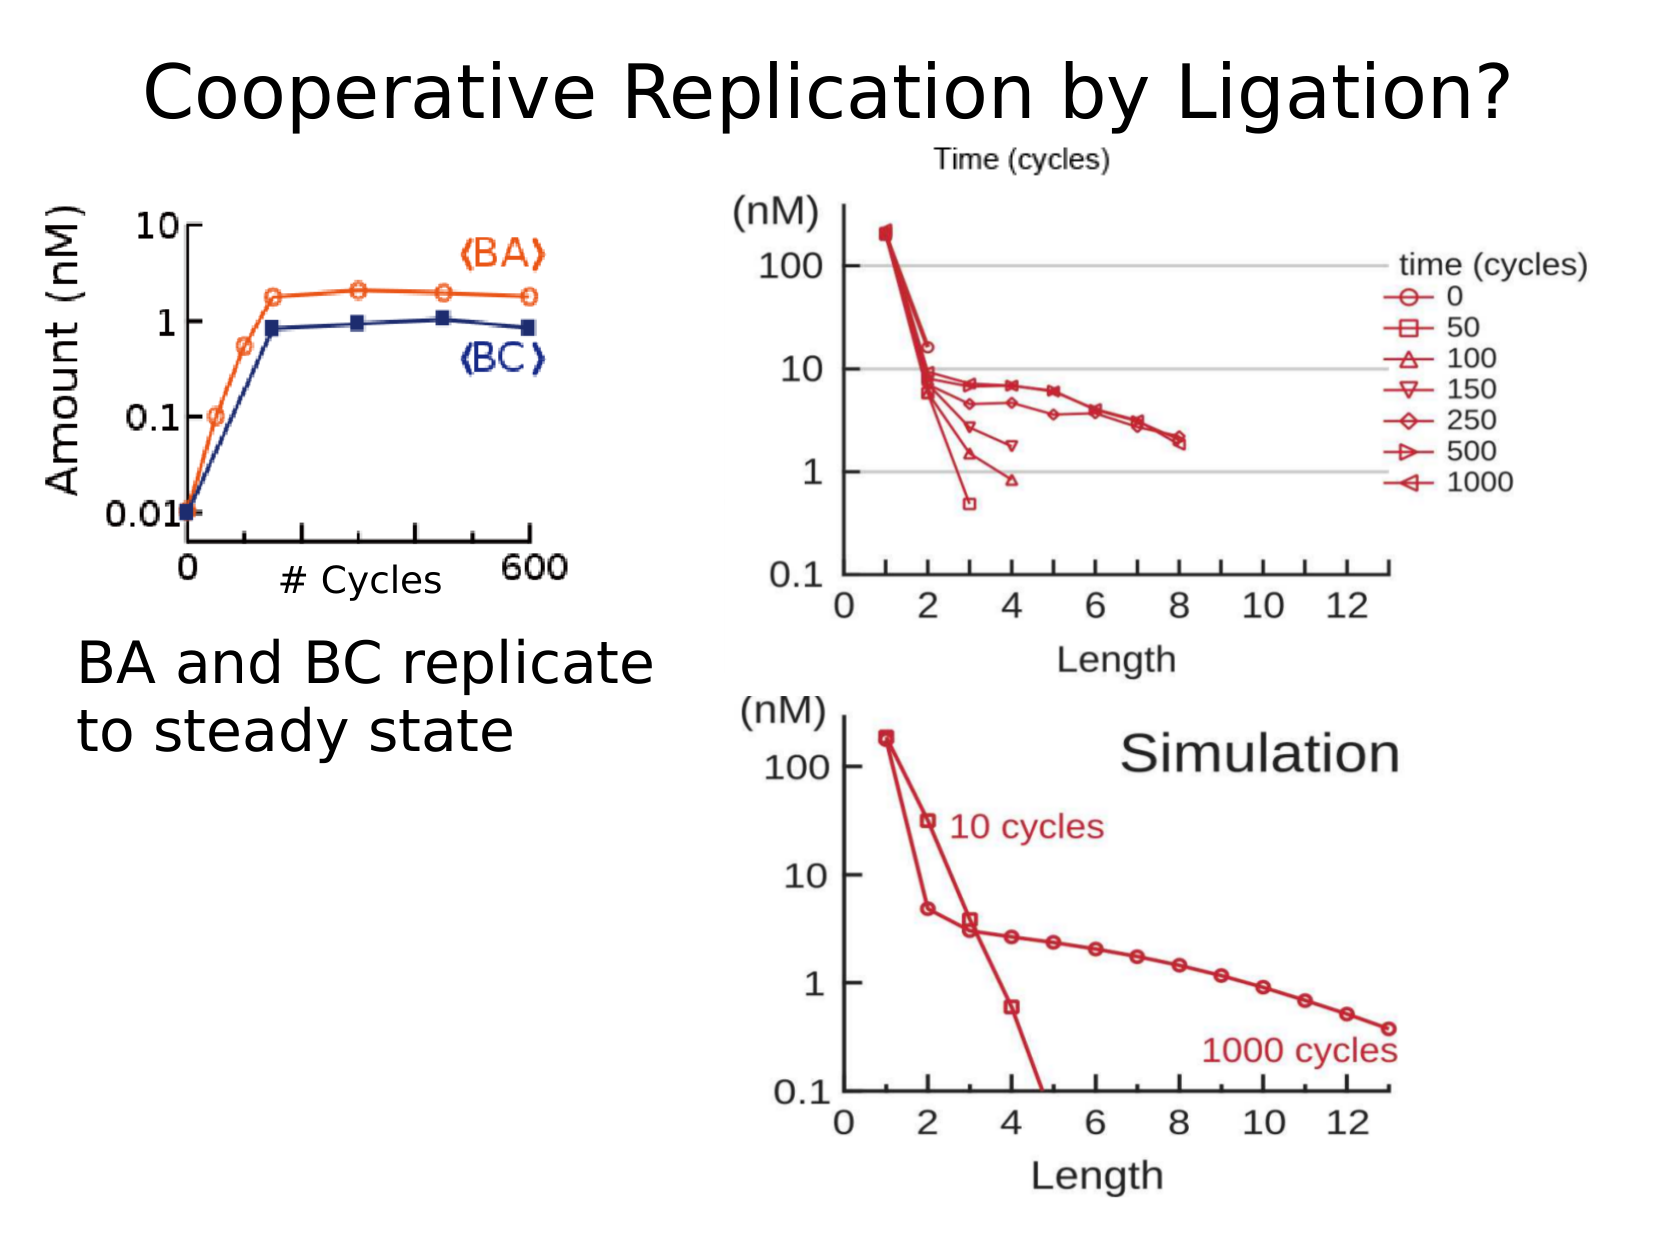

# Cooperative Replication by Ligation?
...BCA...
...BAC...
Overlap ligation creates
long strands
# Cycles
BA and BC replicate
to steady state